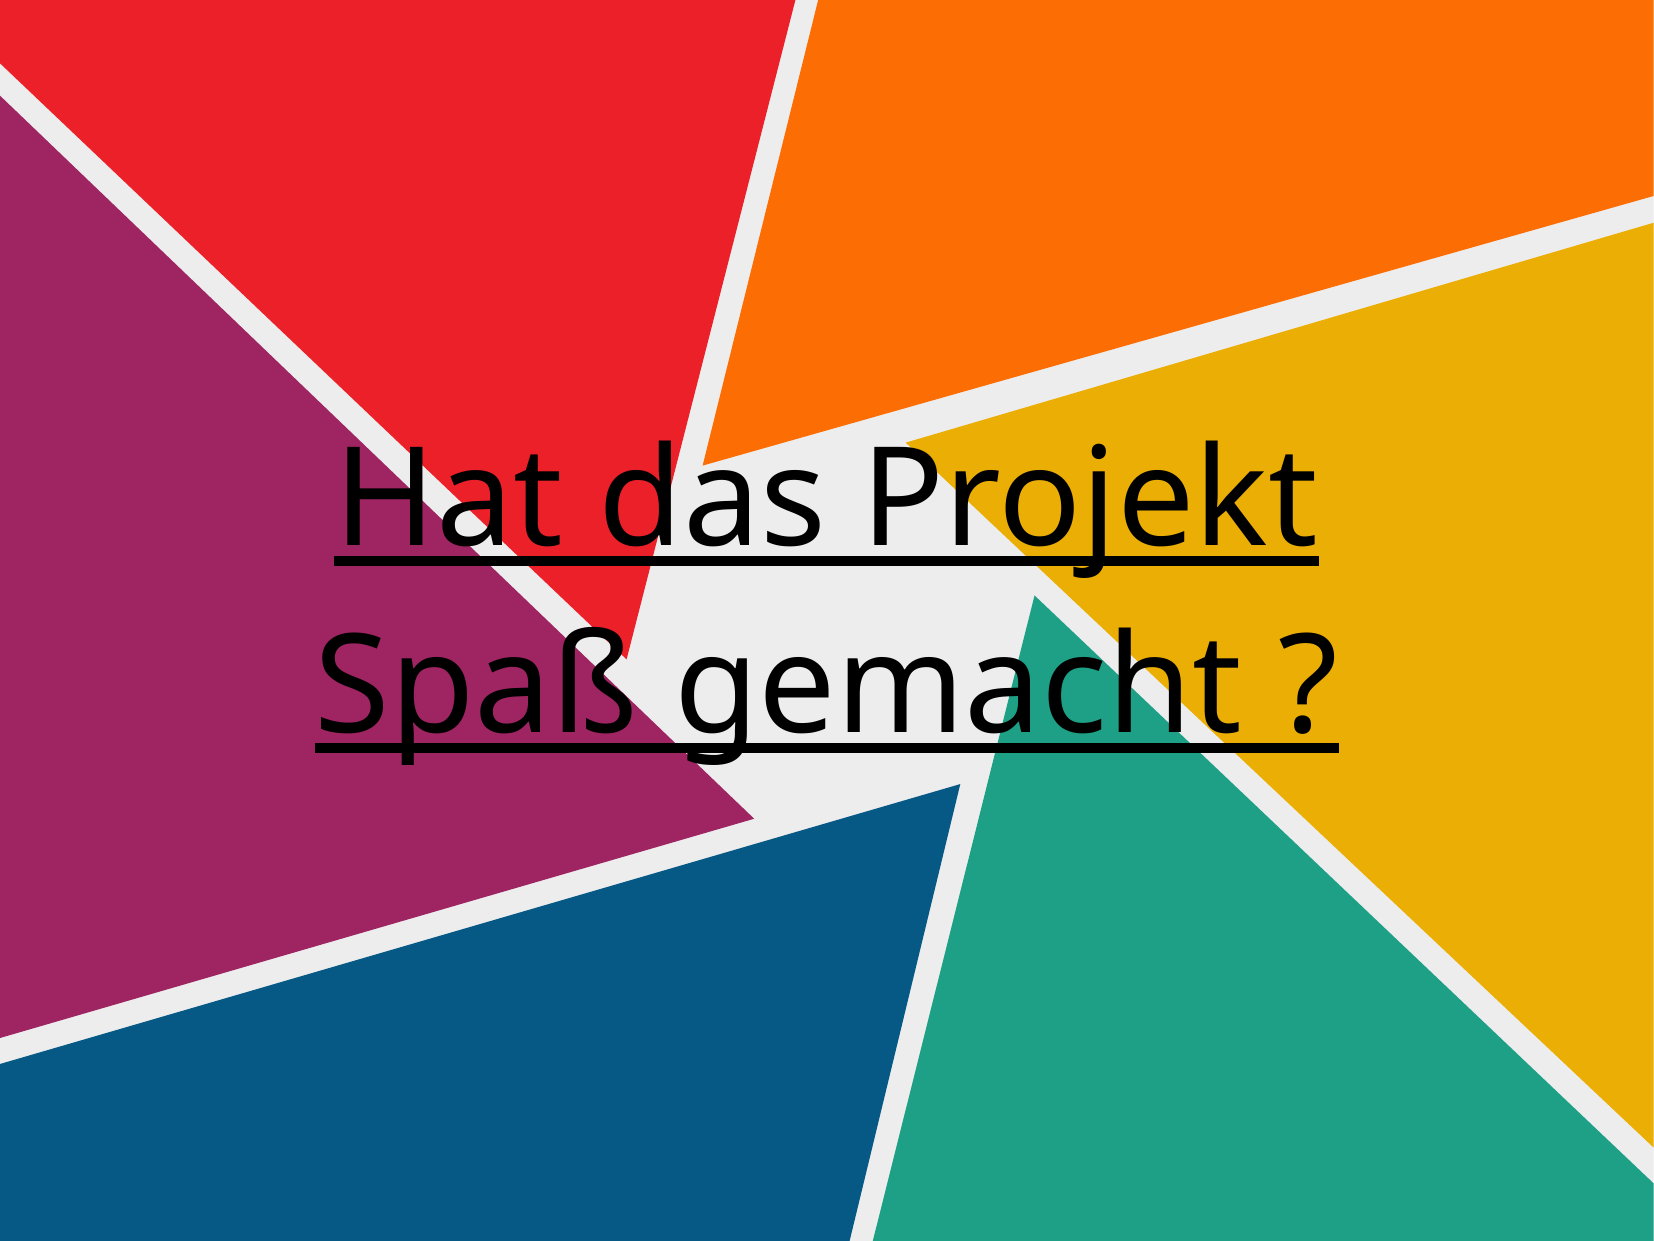

# Hat das Projekt Spaß gemacht ?